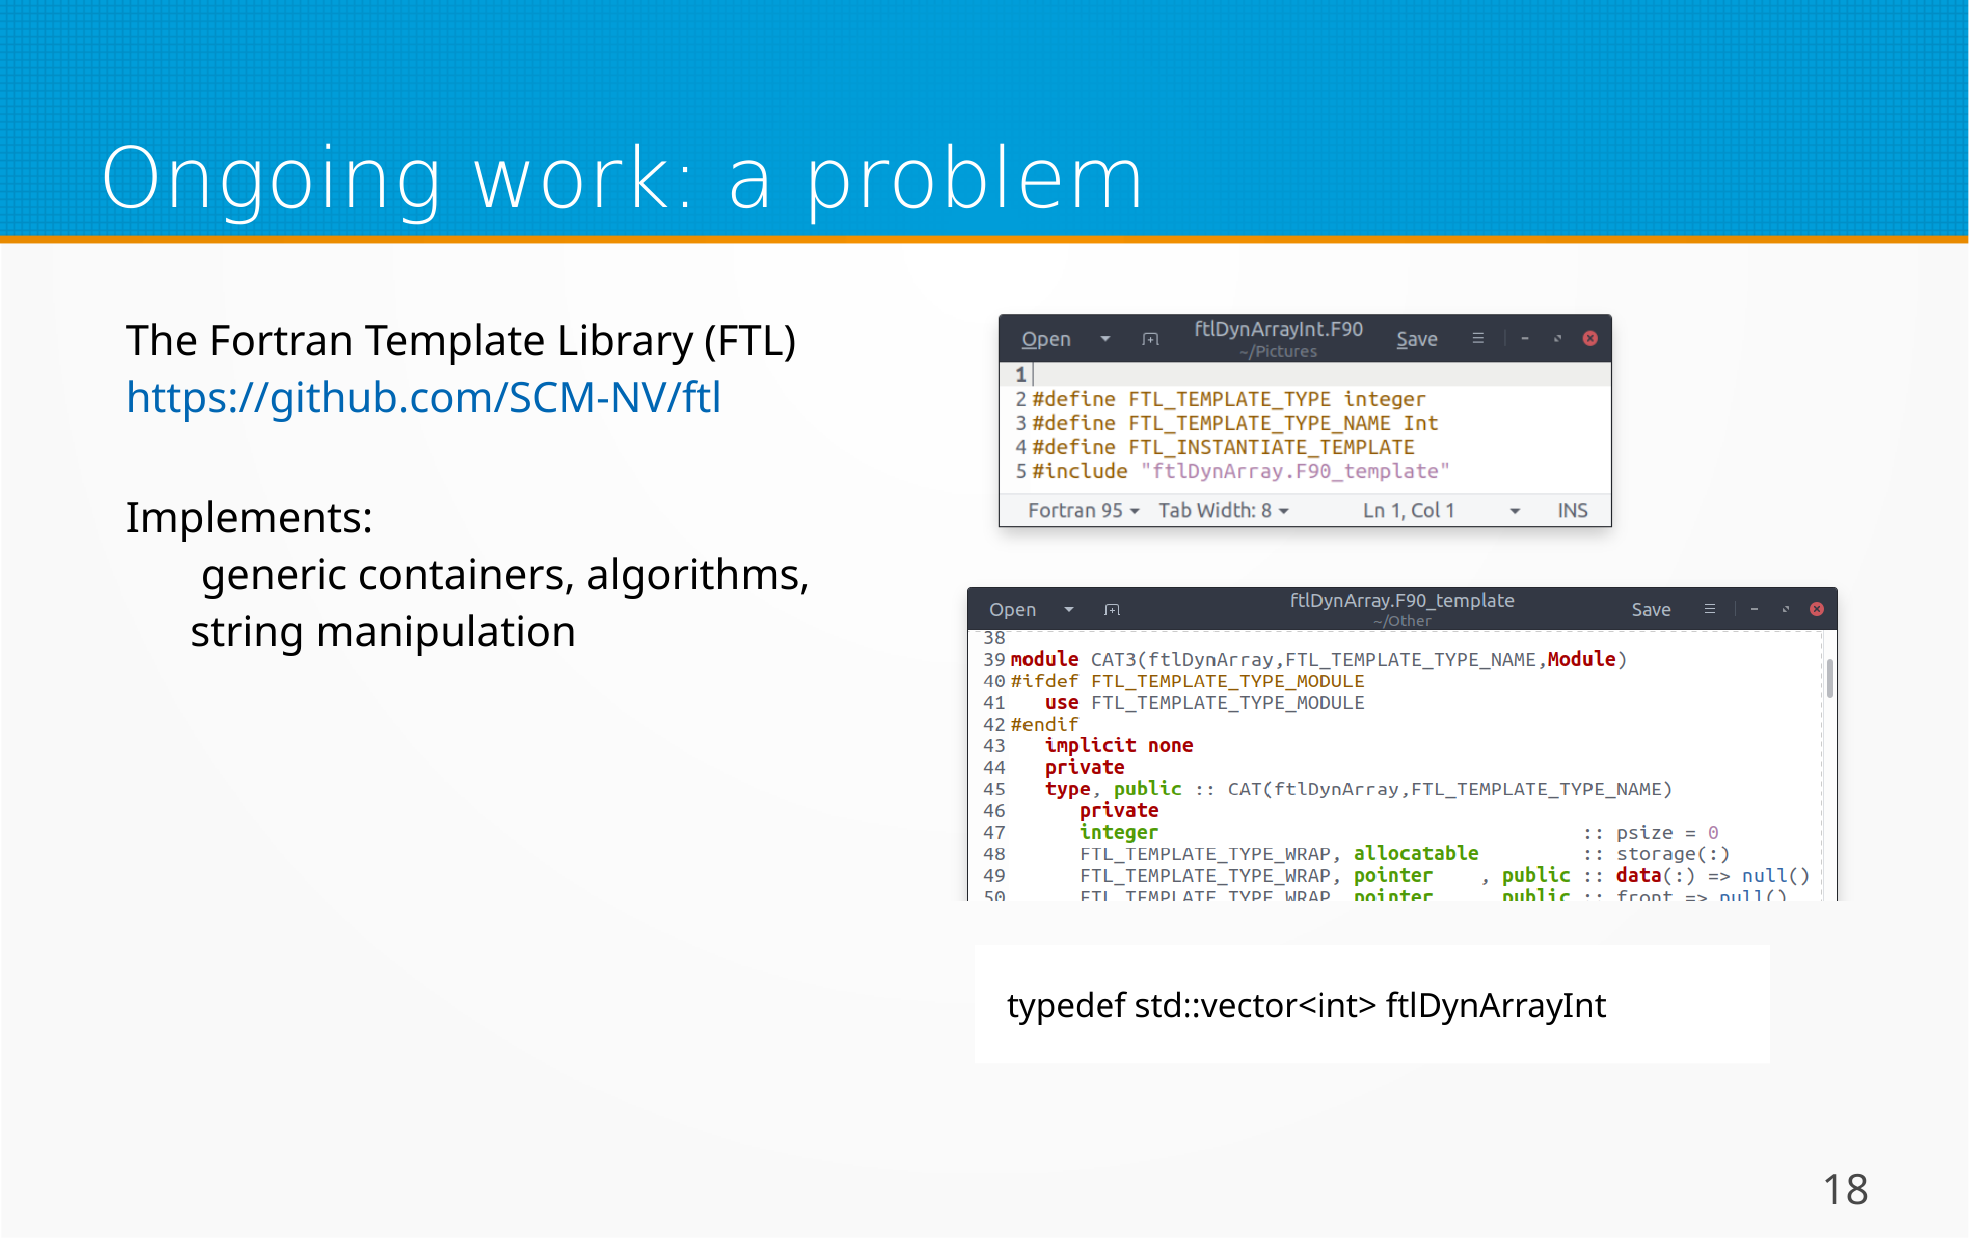

# Ongoing work: a problem
The Fortran Template Library (FTL)
https://github.com/SCM-NV/ftl
Implements:
	generic containers, algorithms,
 string manipulation
 typedef std::vector<int> ftlDynArrayInt
18